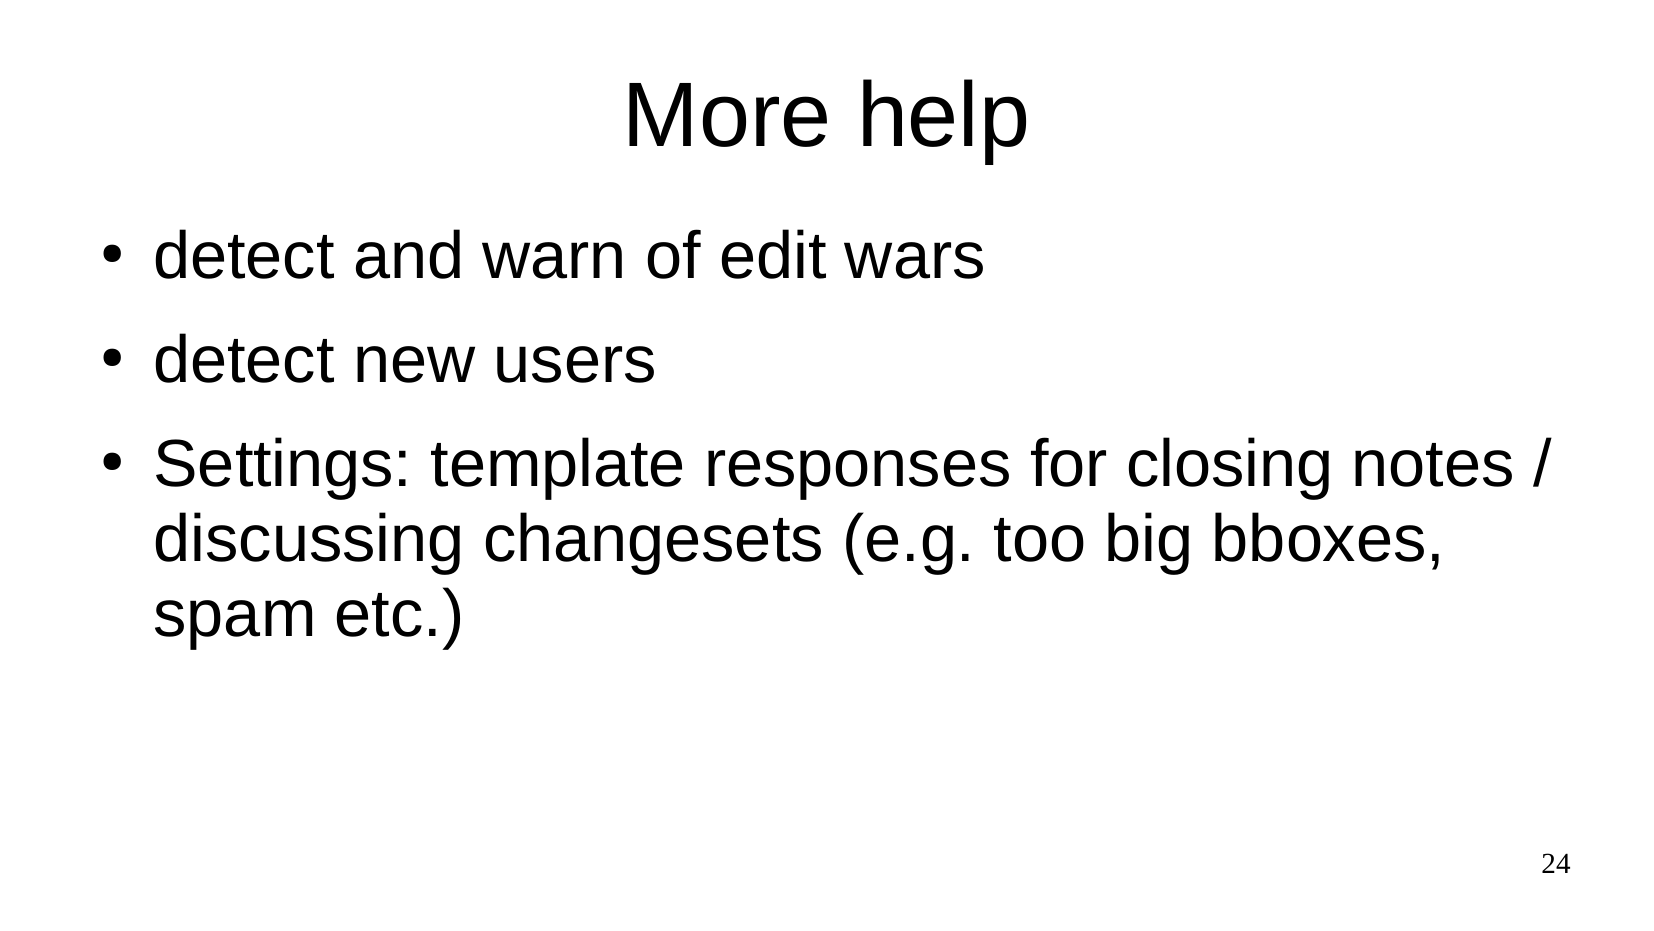

# More help
detect and warn of edit wars
detect new users
Settings: template responses for closing notes / discussing changesets (e.g. too big bboxes, spam etc.)
24